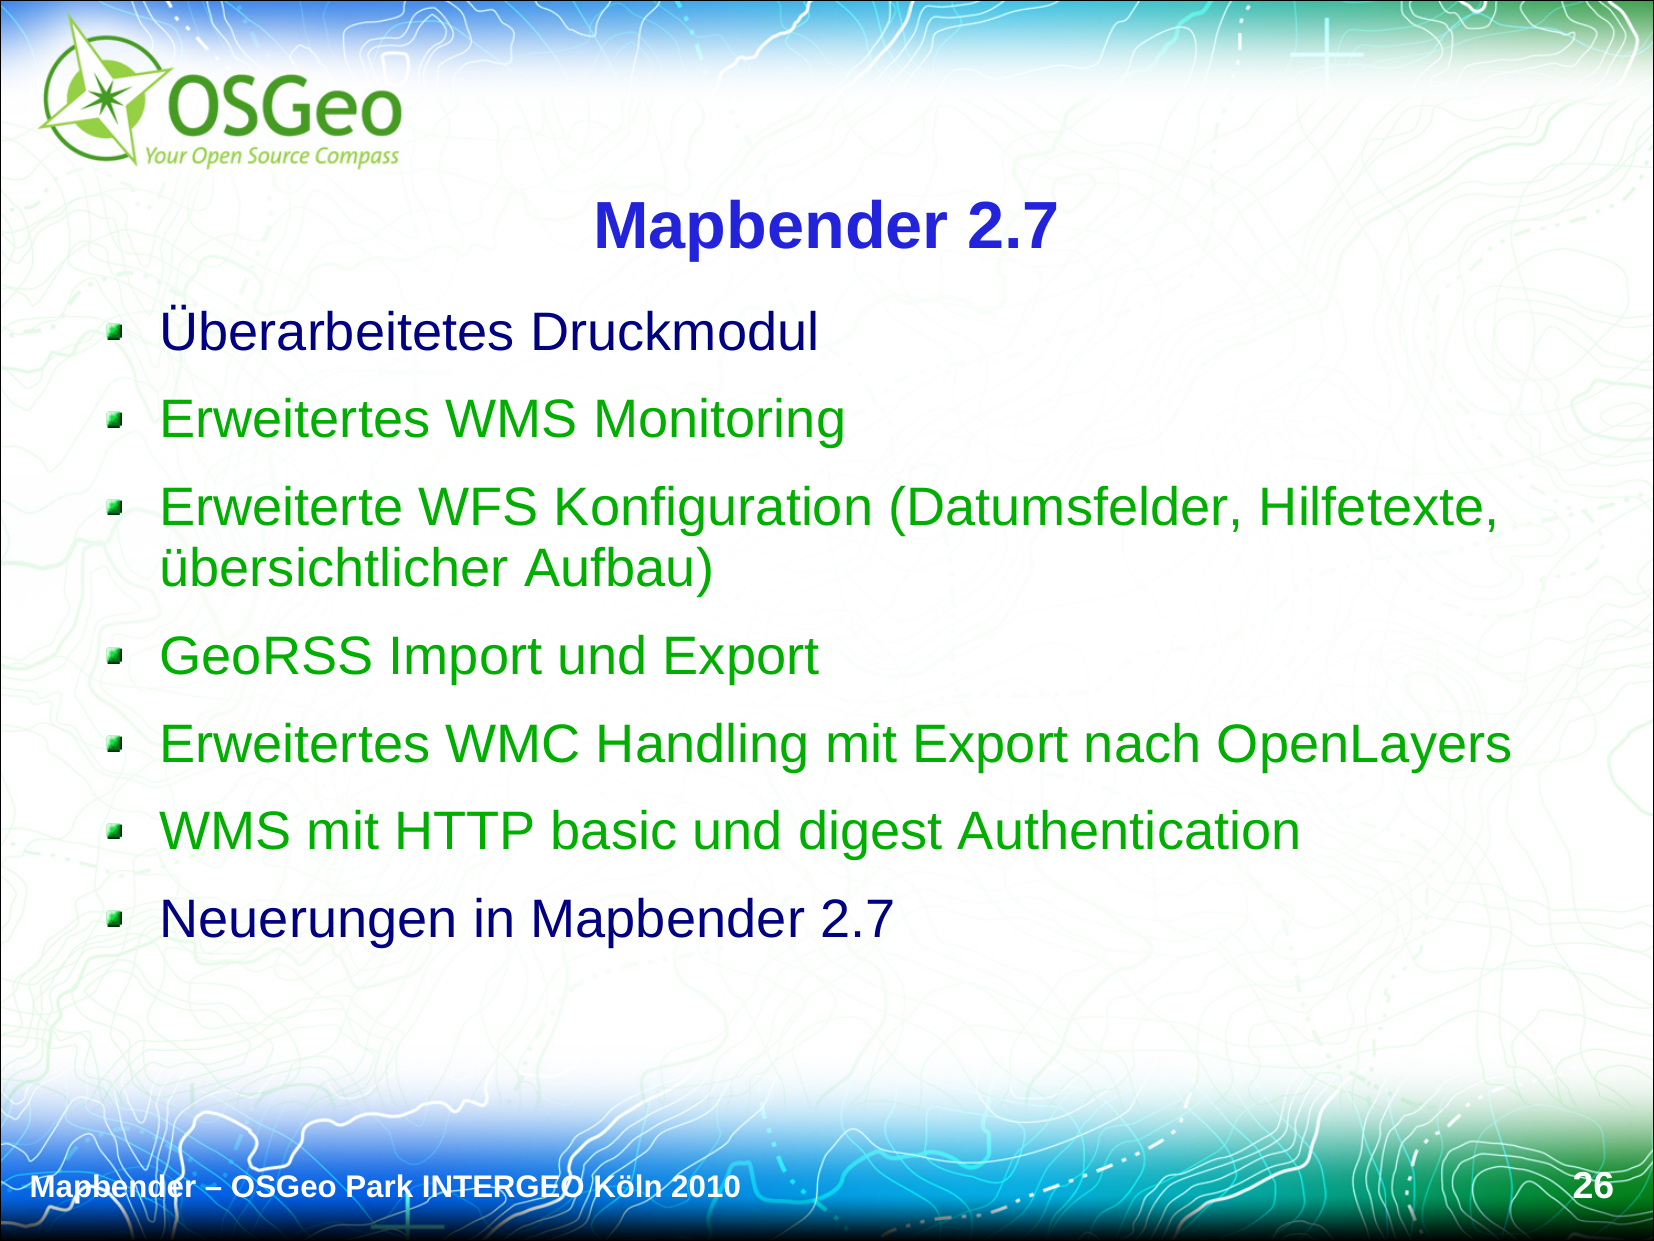

# Mapbender 2.7
Überarbeitetes Druckmodul
Erweitertes WMS Monitoring
Erweiterte WFS Konfiguration (Datumsfelder, Hilfetexte, übersichtlicher Aufbau)
GeoRSS Import und Export
Erweitertes WMC Handling mit Export nach OpenLayers
WMS mit HTTP basic und digest Authentication
Neuerungen in Mapbender 2.7